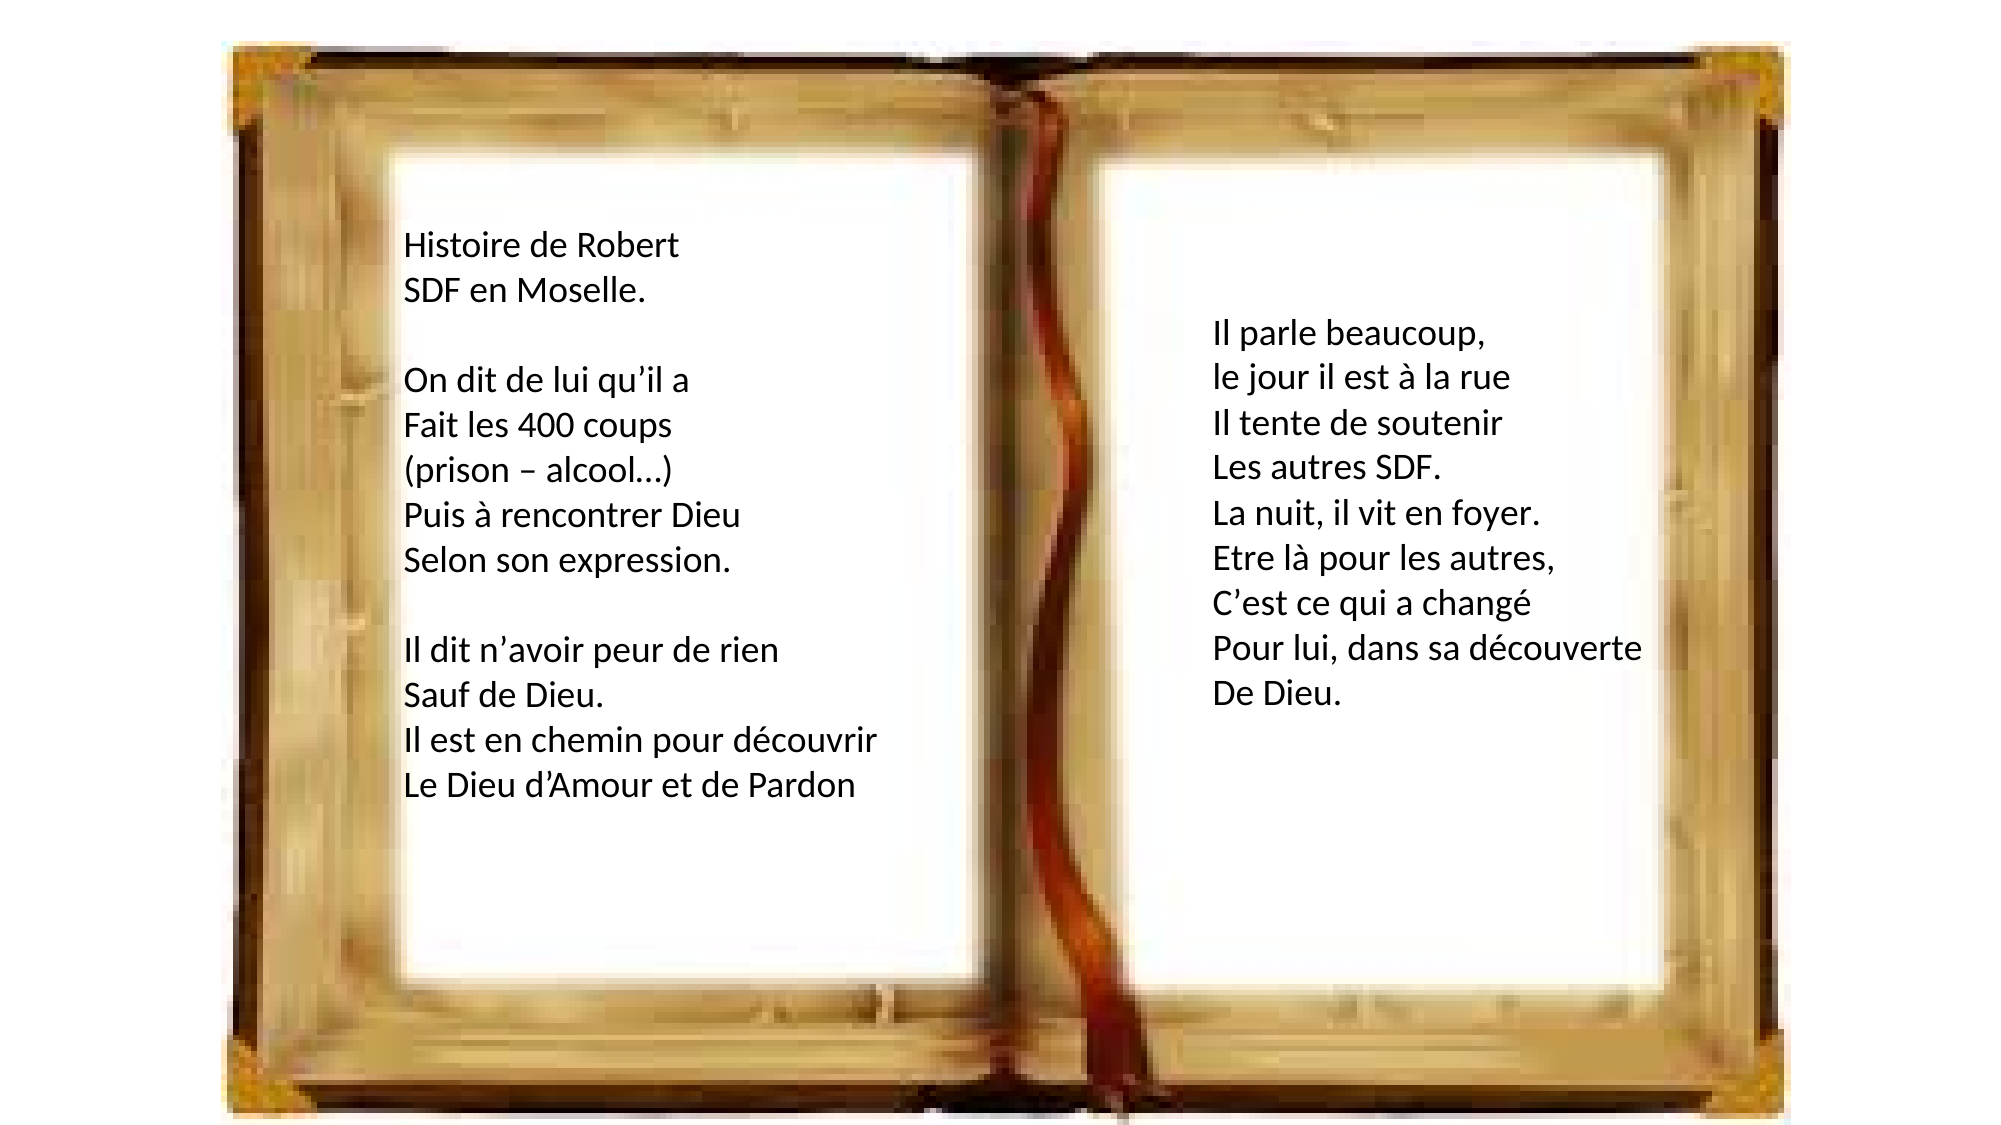

Histoire de Robert
SDF en Moselle.
On dit de lui qu’il a
Fait les 400 coups
(prison – alcool…)
Puis à rencontrer Dieu
Selon son expression.
Il dit n’avoir peur de rien
Sauf de Dieu.
Il est en chemin pour découvrir
Le Dieu d’Amour et de Pardon
Il parle beaucoup,
le jour il est à la rue
Il tente de soutenir
Les autres SDF.
La nuit, il vit en foyer.
Etre là pour les autres,
C’est ce qui a changé
Pour lui, dans sa découverte
De Dieu.